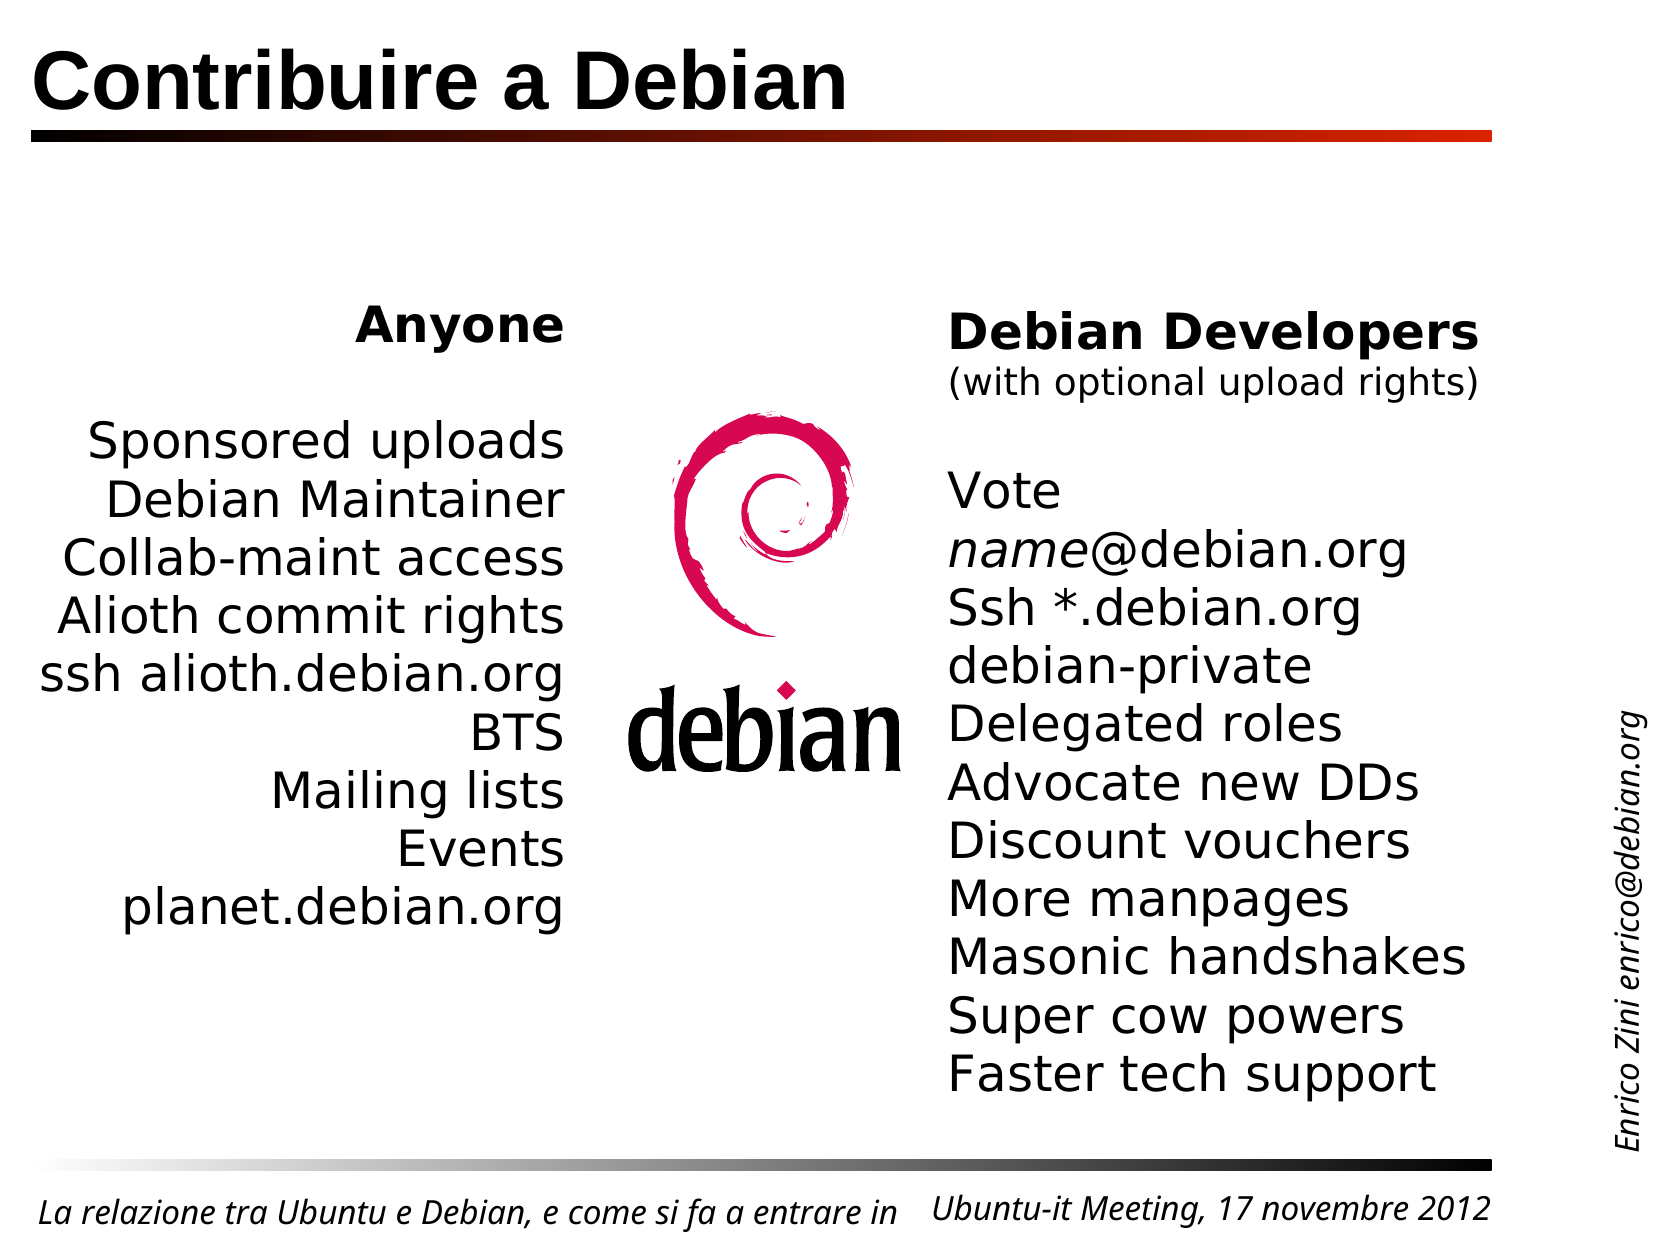

Contribuire a Debian
Anyone
Sponsored uploads
Debian Maintainer
Collab-maint access
Alioth commit rights
ssh alioth.debian.org
BTS
Mailing lists
Events
planet.debian.org
Debian Developers
(with optional upload rights)
Vote
name@debian.org
Ssh *.debian.org
debian-private
Delegated roles
Advocate new DDs
Discount vouchers
More manpages
Masonic handshakes
Super cow powers
Faster tech support